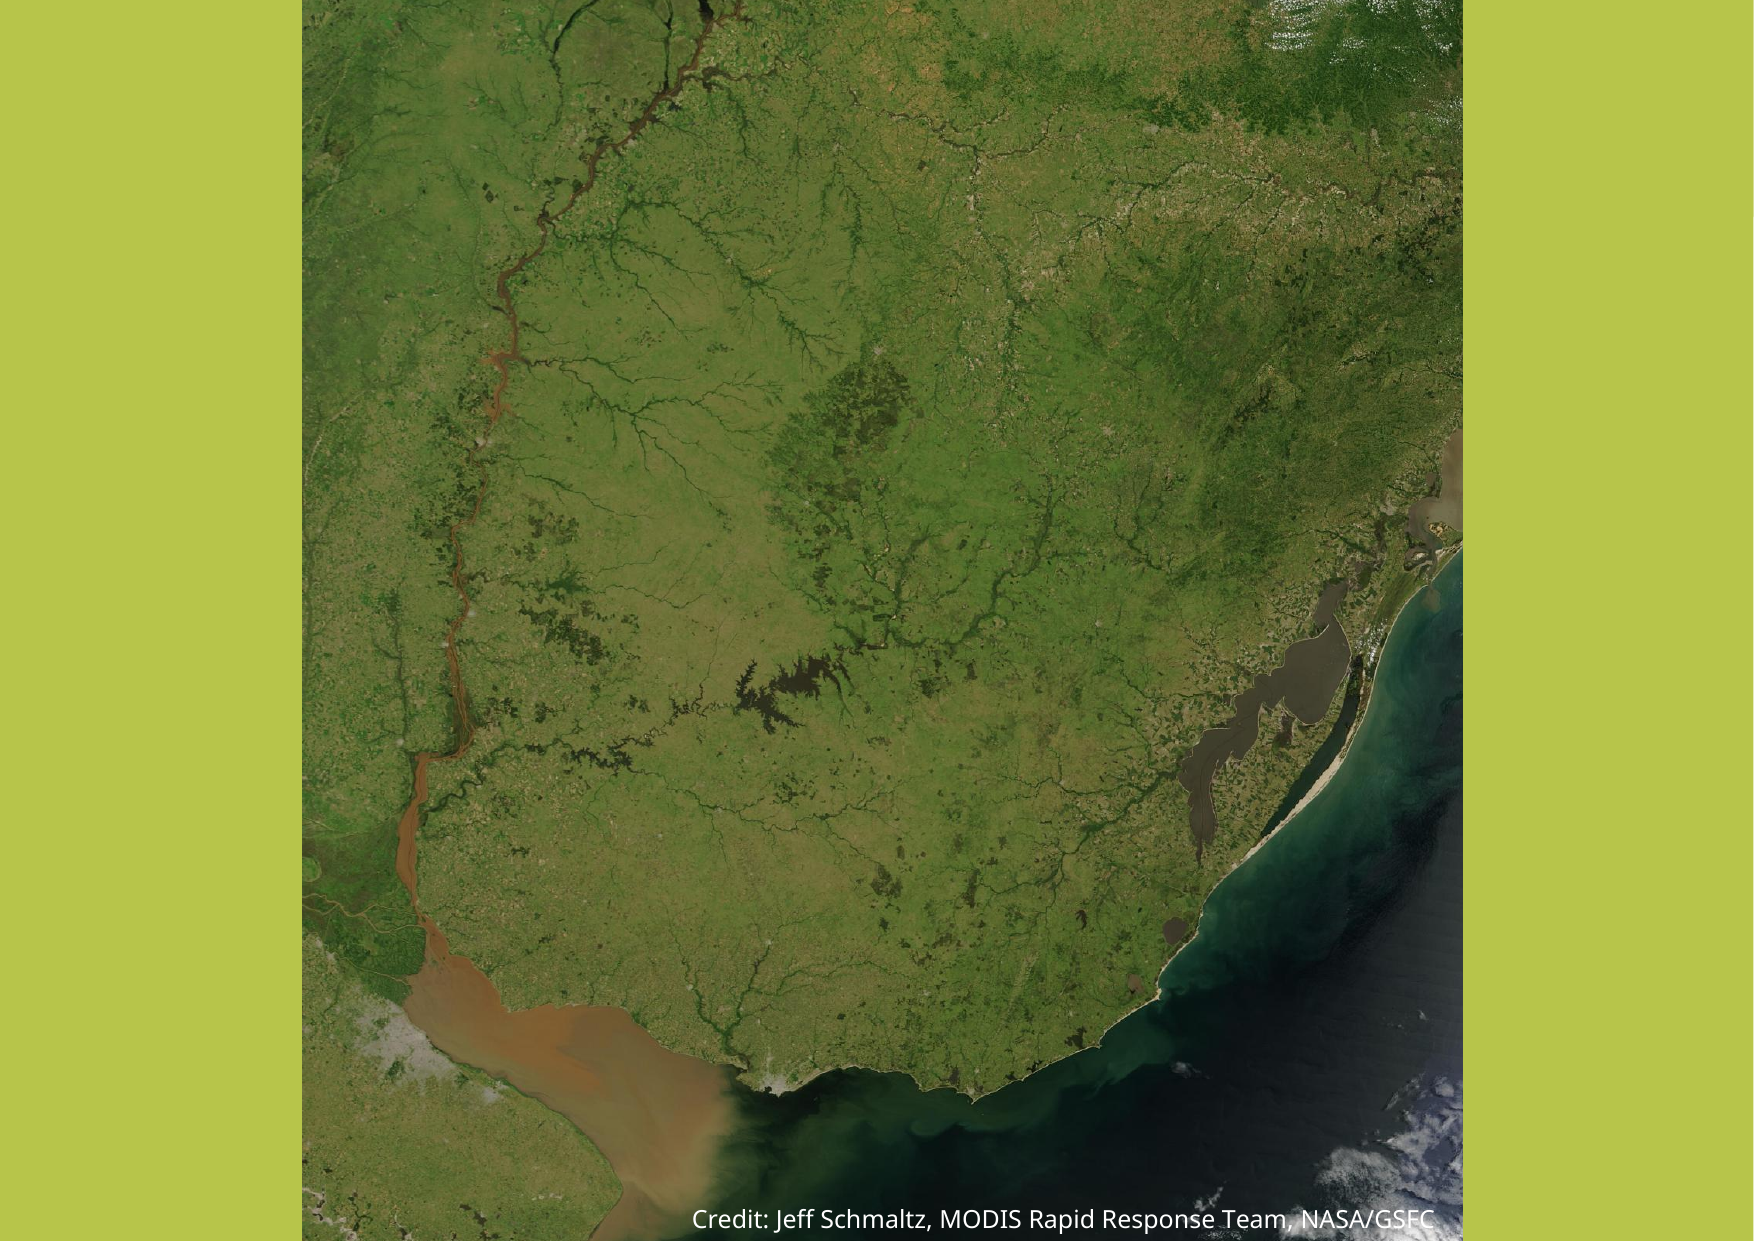

Credit: Jeff Schmaltz, MODIS Rapid Response Team, NASA/GSFC